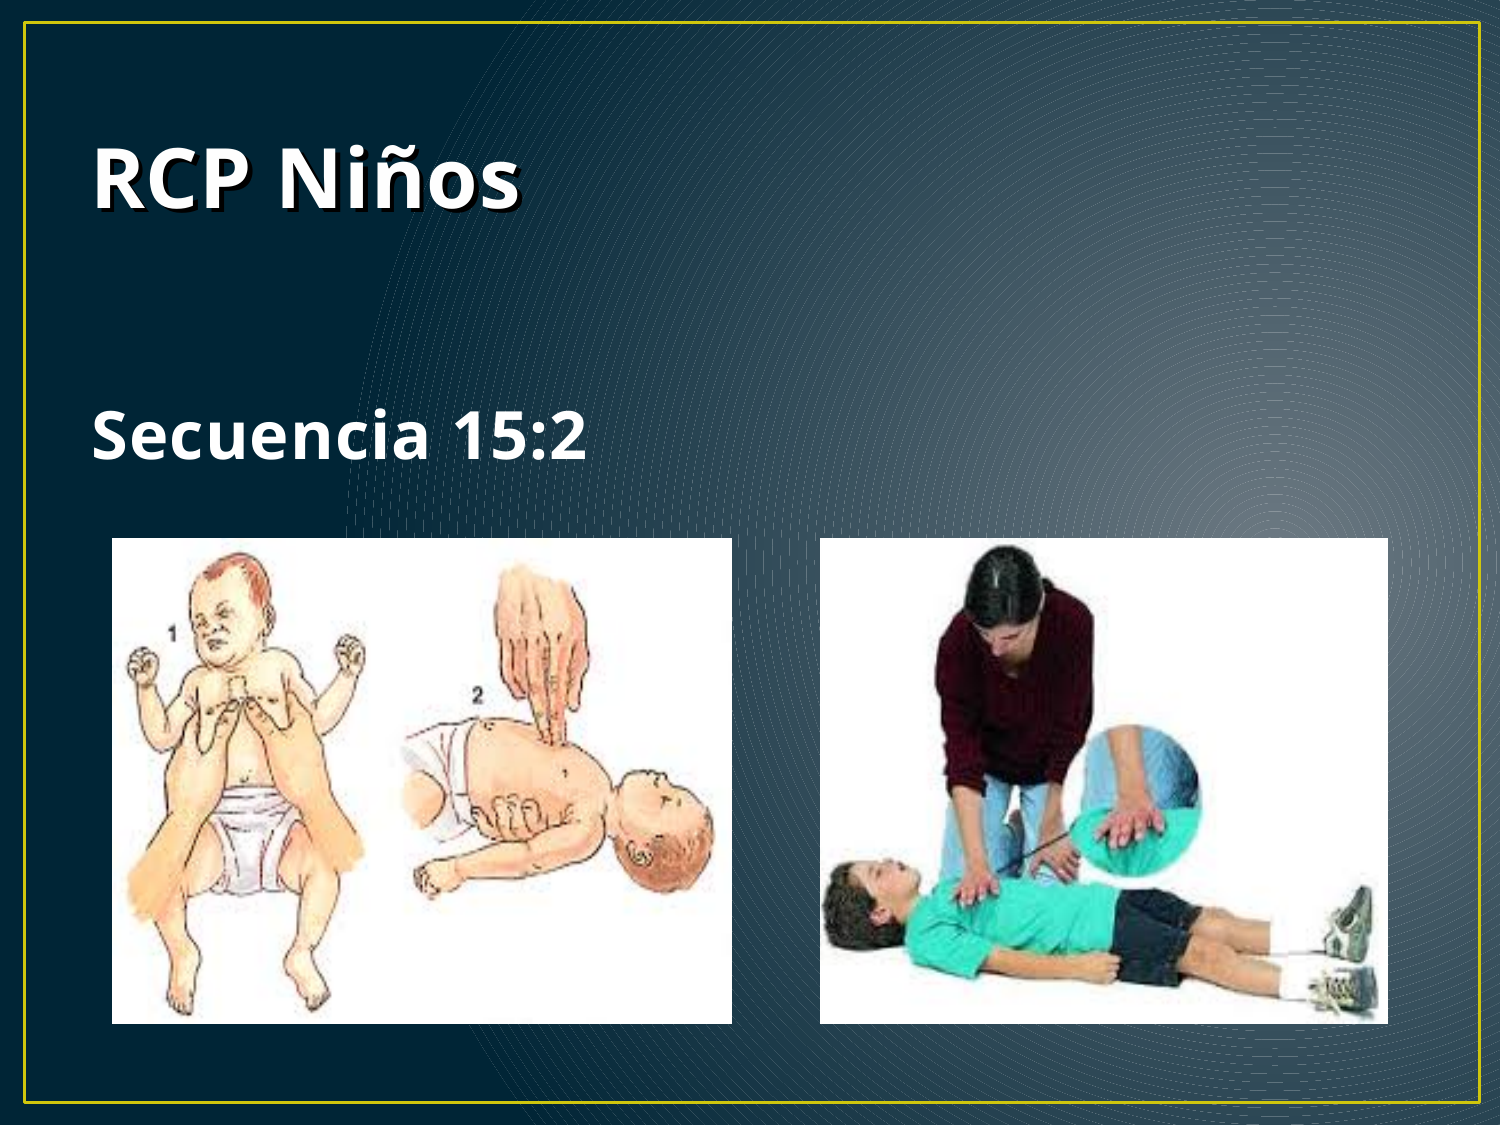

# RCP Niños
Secuencia 15:2
 < 1 año			> 1 año